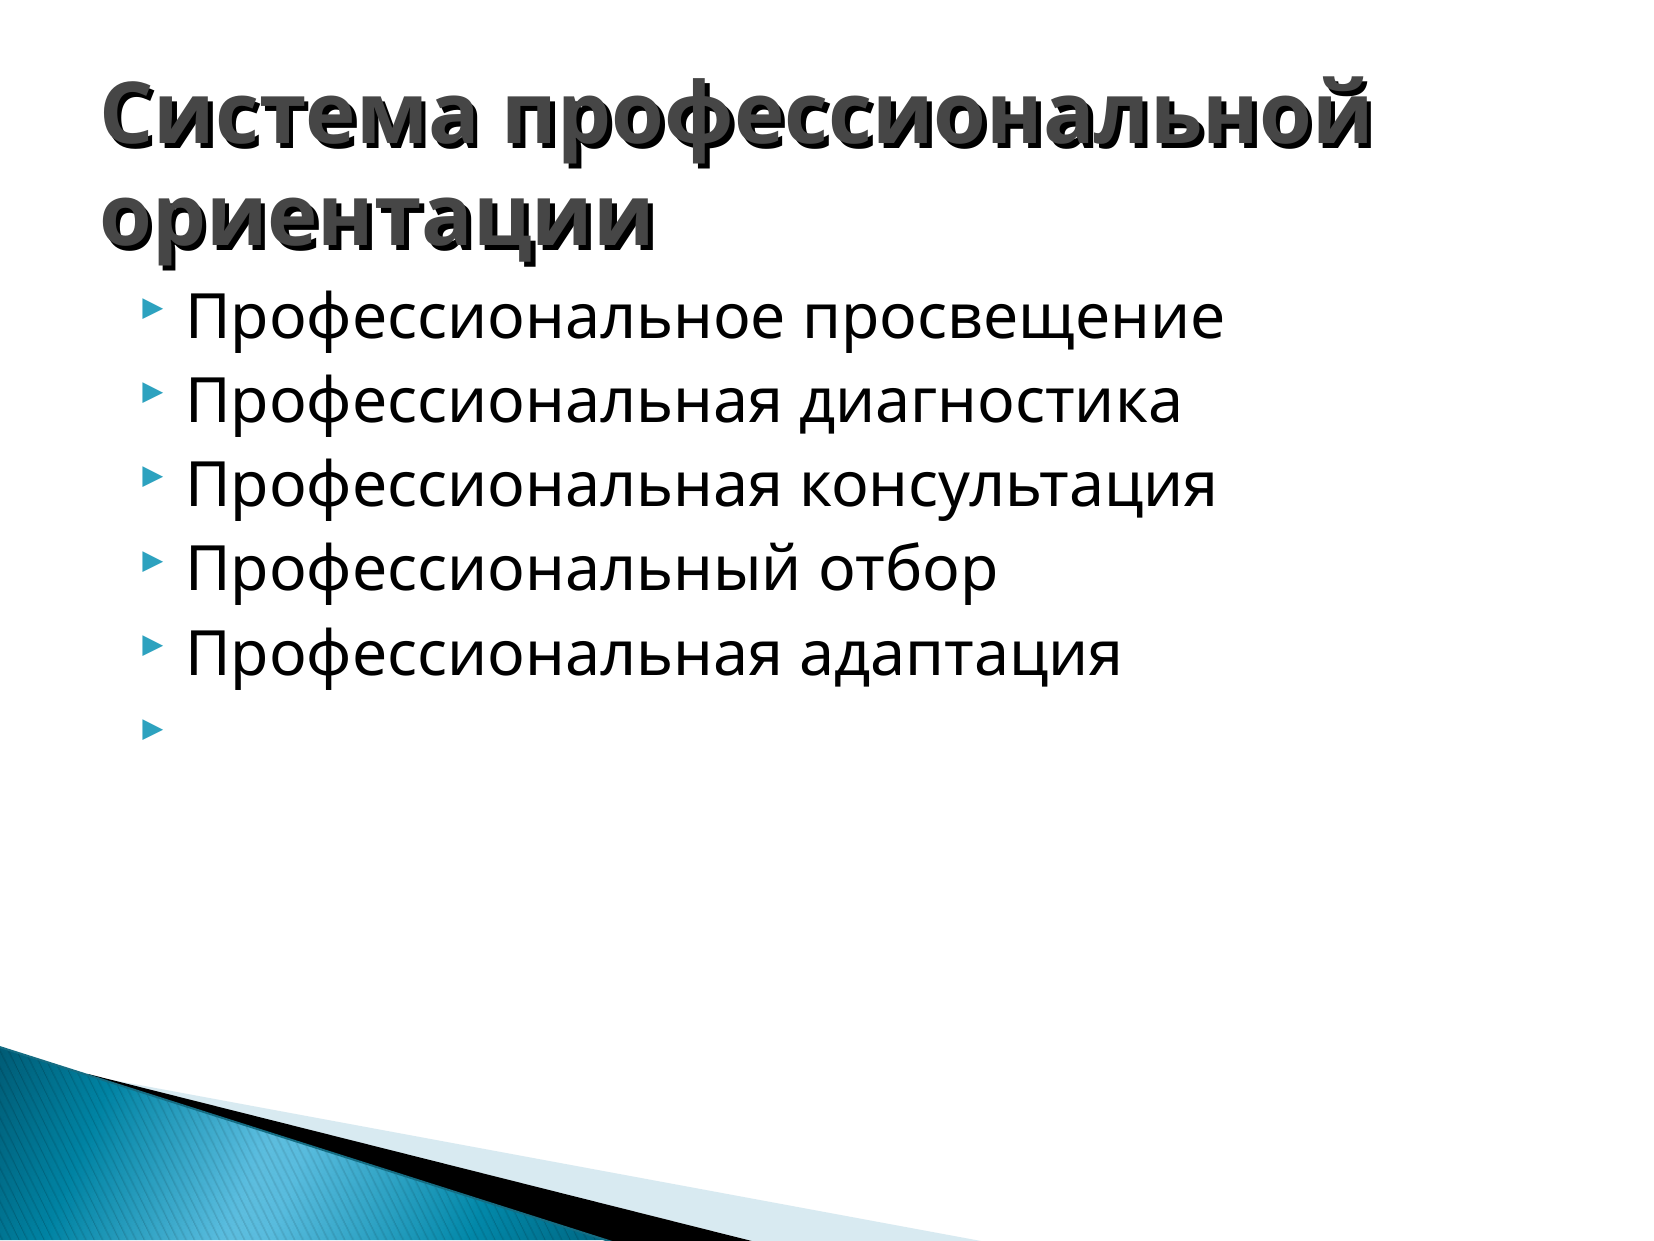

Система профессиональной ориентации
# Профессиональное просвещение
Профессиональная диагностика
Профессиональная консультация
Профессиональный отбор
Профессиональная адаптация